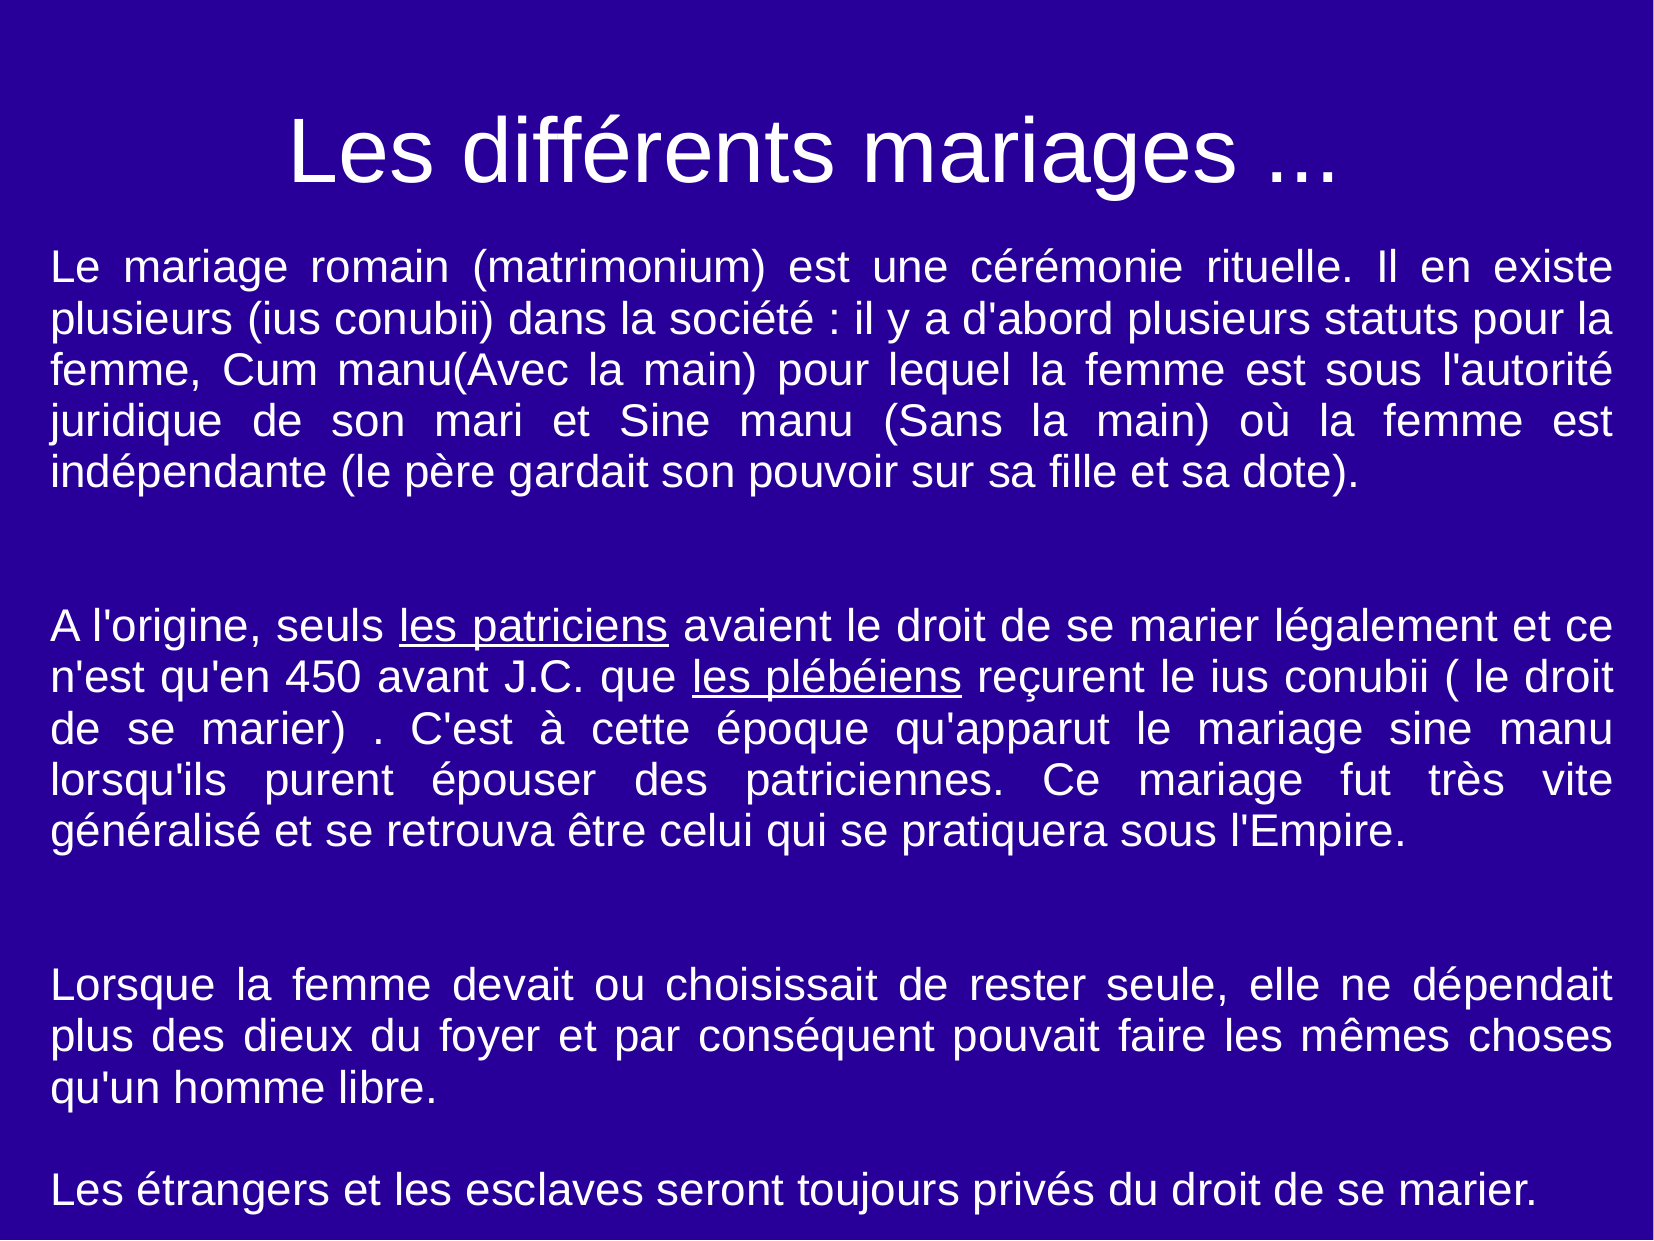

# Les différents mariages ...
Le mariage romain (matrimonium) est une cérémonie rituelle. Il en existe plusieurs (ius conubii) dans la société : il y a d'abord plusieurs statuts pour la femme, Cum manu(Avec la main) pour lequel la femme est sous l'autorité juridique de son mari et Sine manu (Sans la main) où la femme est indépendante (le père gardait son pouvoir sur sa fille et sa dote).
A l'origine, seuls les patriciens avaient le droit de se marier légalement et ce n'est qu'en 450 avant J.C. que les plébéiens reçurent le ius conubii ( le droit de se marier) . C'est à cette époque qu'apparut le mariage sine manu lorsqu'ils purent épouser des patriciennes. Ce mariage fut très vite généralisé et se retrouva être celui qui se pratiquera sous l'Empire.
Lorsque la femme devait ou choisissait de rester seule, elle ne dépendait plus des dieux du foyer et par conséquent pouvait faire les mêmes choses qu'un homme libre.
Les étrangers et les esclaves seront toujours privés du droit de se marier.